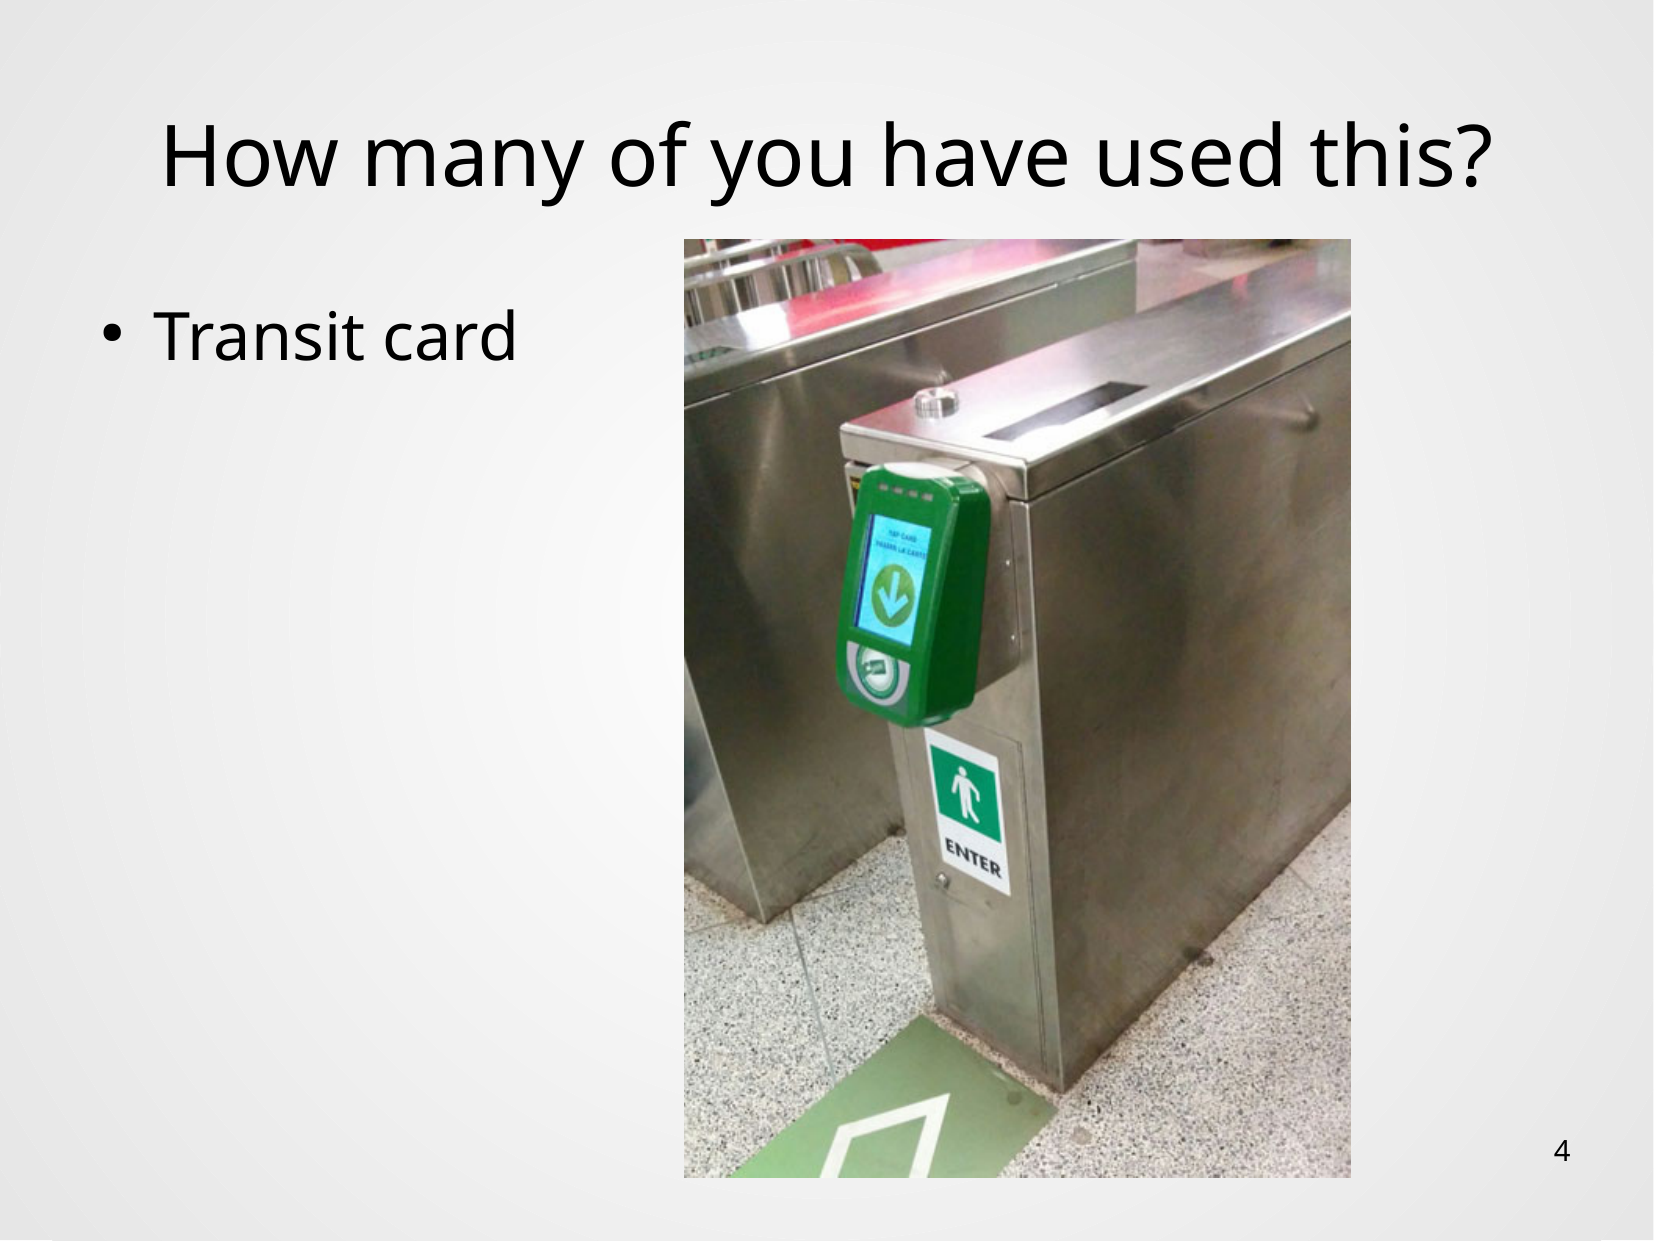

# How many of you have used this?
Transit card
4